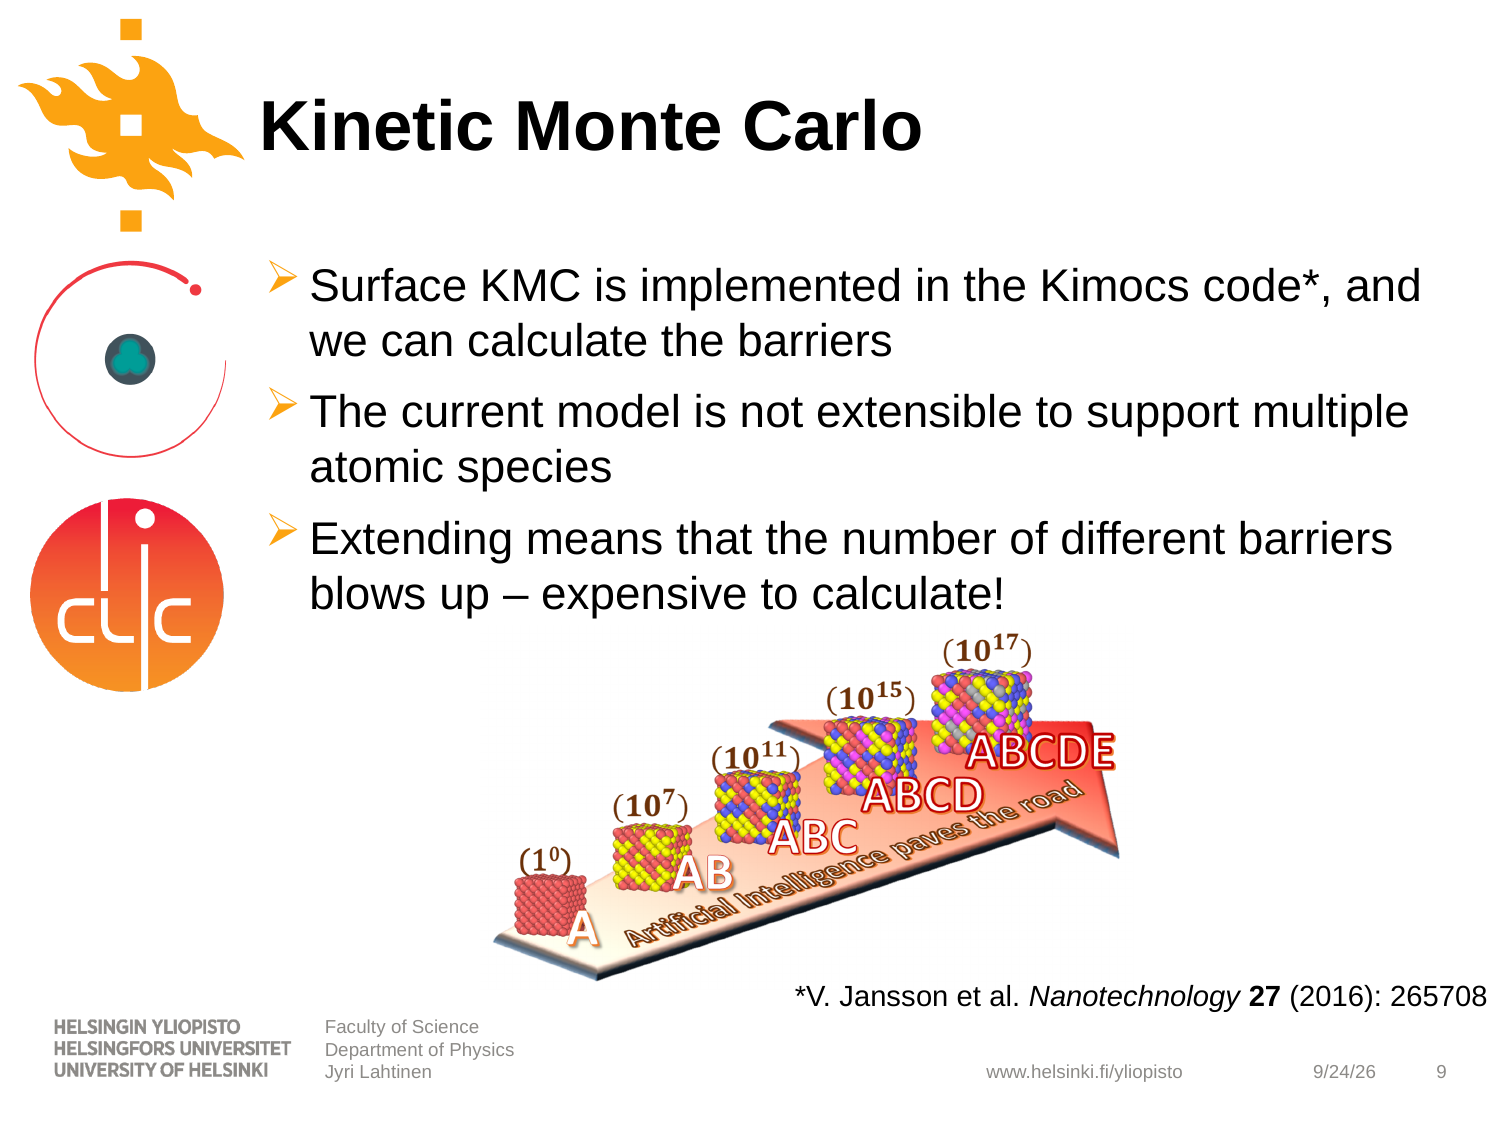

# Kinetic Monte Carlo
Surface KMC is implemented in the Kimocs code*, and we can calculate the barriers
The current model is not extensible to support multiple atomic species
Extending means that the number of different barriers blows up – expensive to calculate!
*V. Jansson et al. Nanotechnology 27 (2016): 265708
Faculty of Science
Department of Physics
Jyri Lahtinen